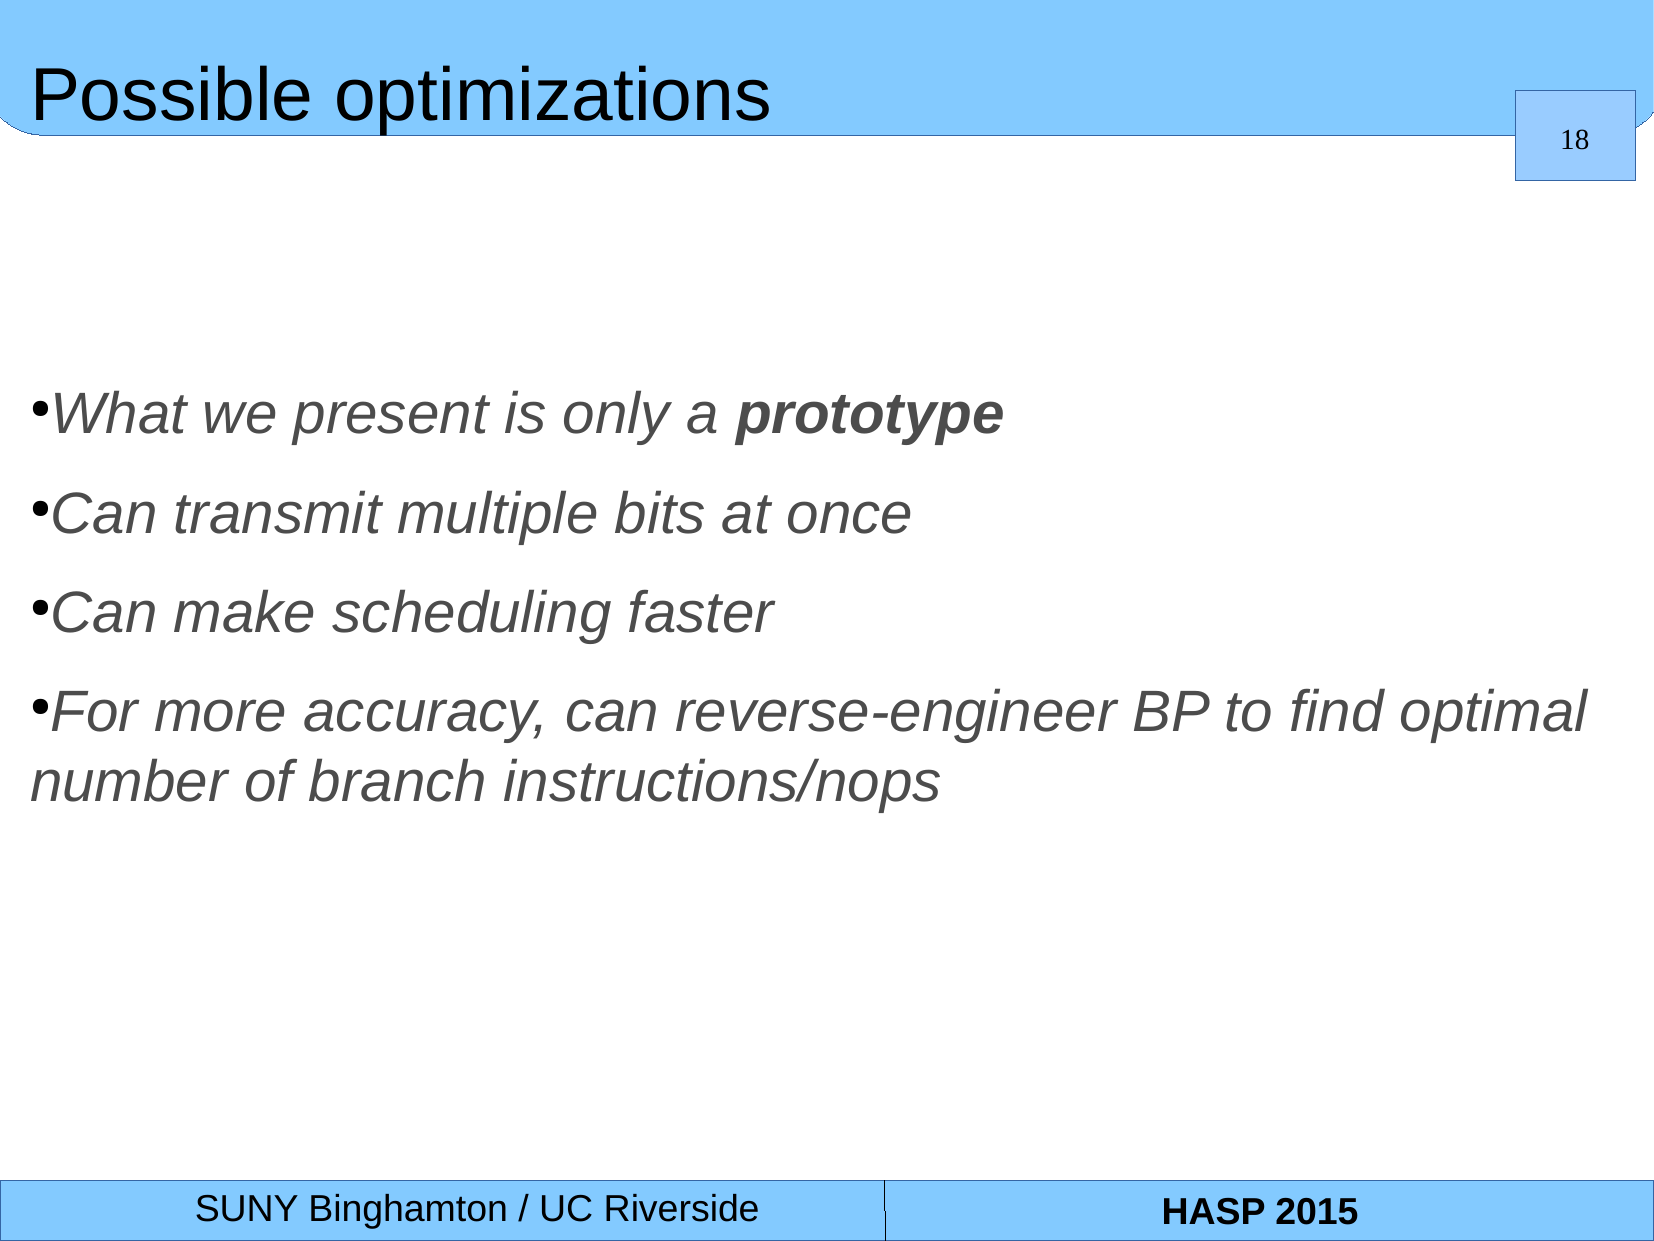

# Possible optimizations
What we present is only a prototype
Can transmit multiple bits at once
Can make scheduling faster
For more accuracy, can reverse-engineer BP to find optimal number of branch instructions/nops